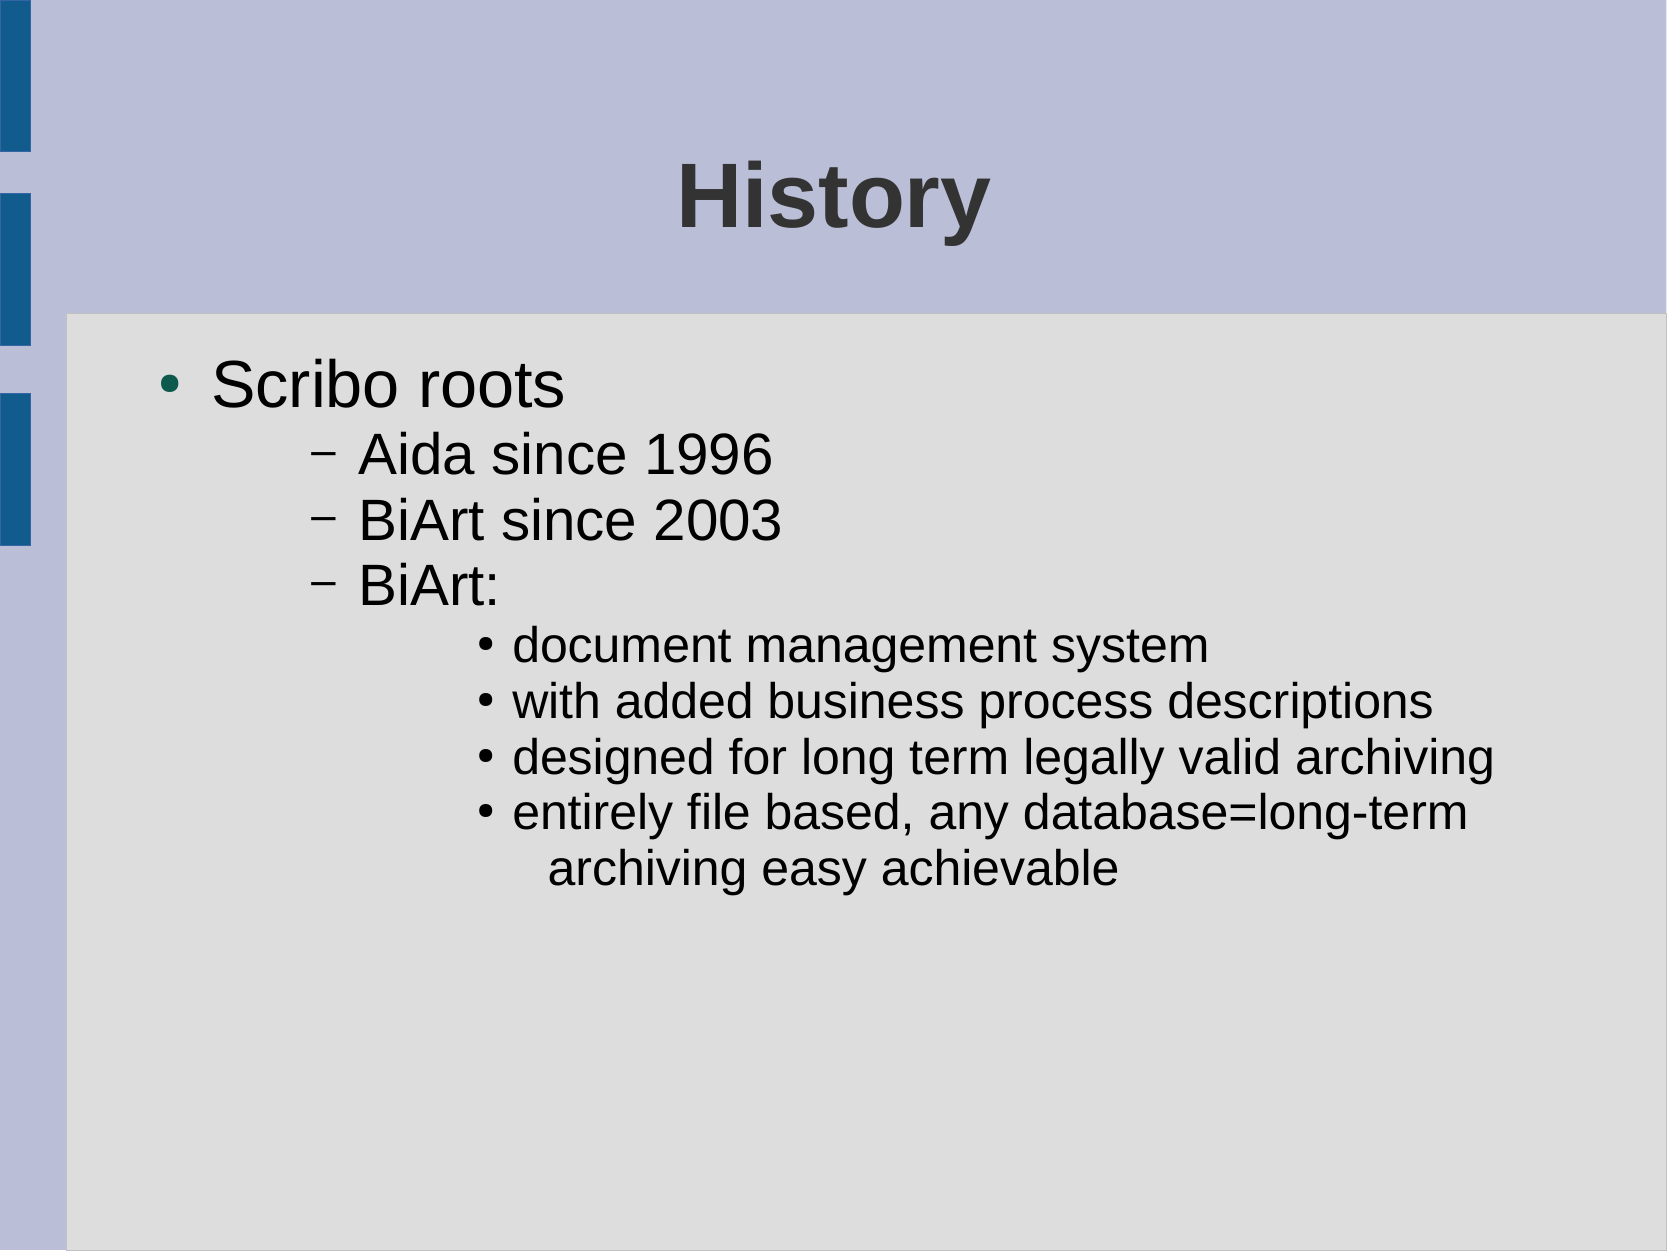

# History
Scribo roots
Aida since 1996
BiArt since 2003
BiArt:
document management system
with added business process descriptions
designed for long term legally valid archiving
entirely file based, any database=long-term archiving easy achievable